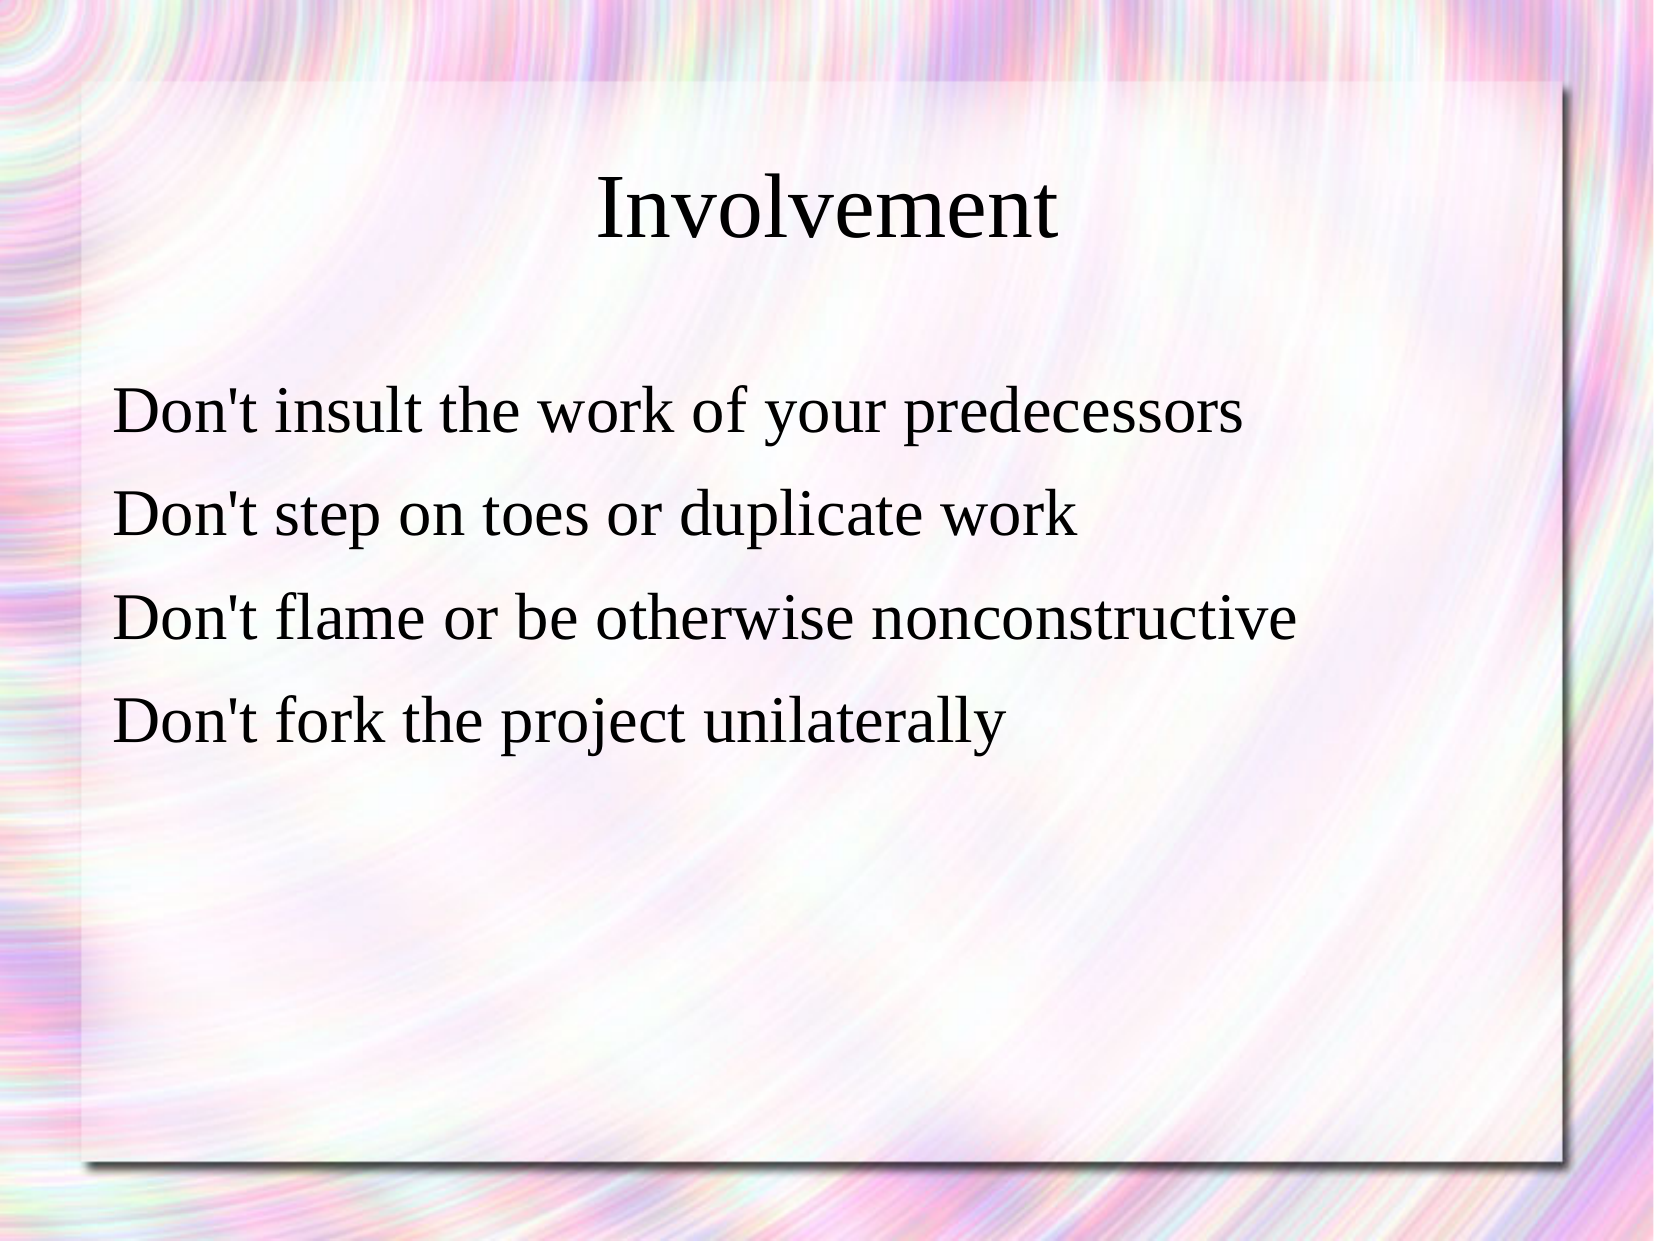

# Involvement
Don't insult the work of your predecessors
Don't step on toes or duplicate work
Don't flame or be otherwise nonconstructive
Don't fork the project unilaterally